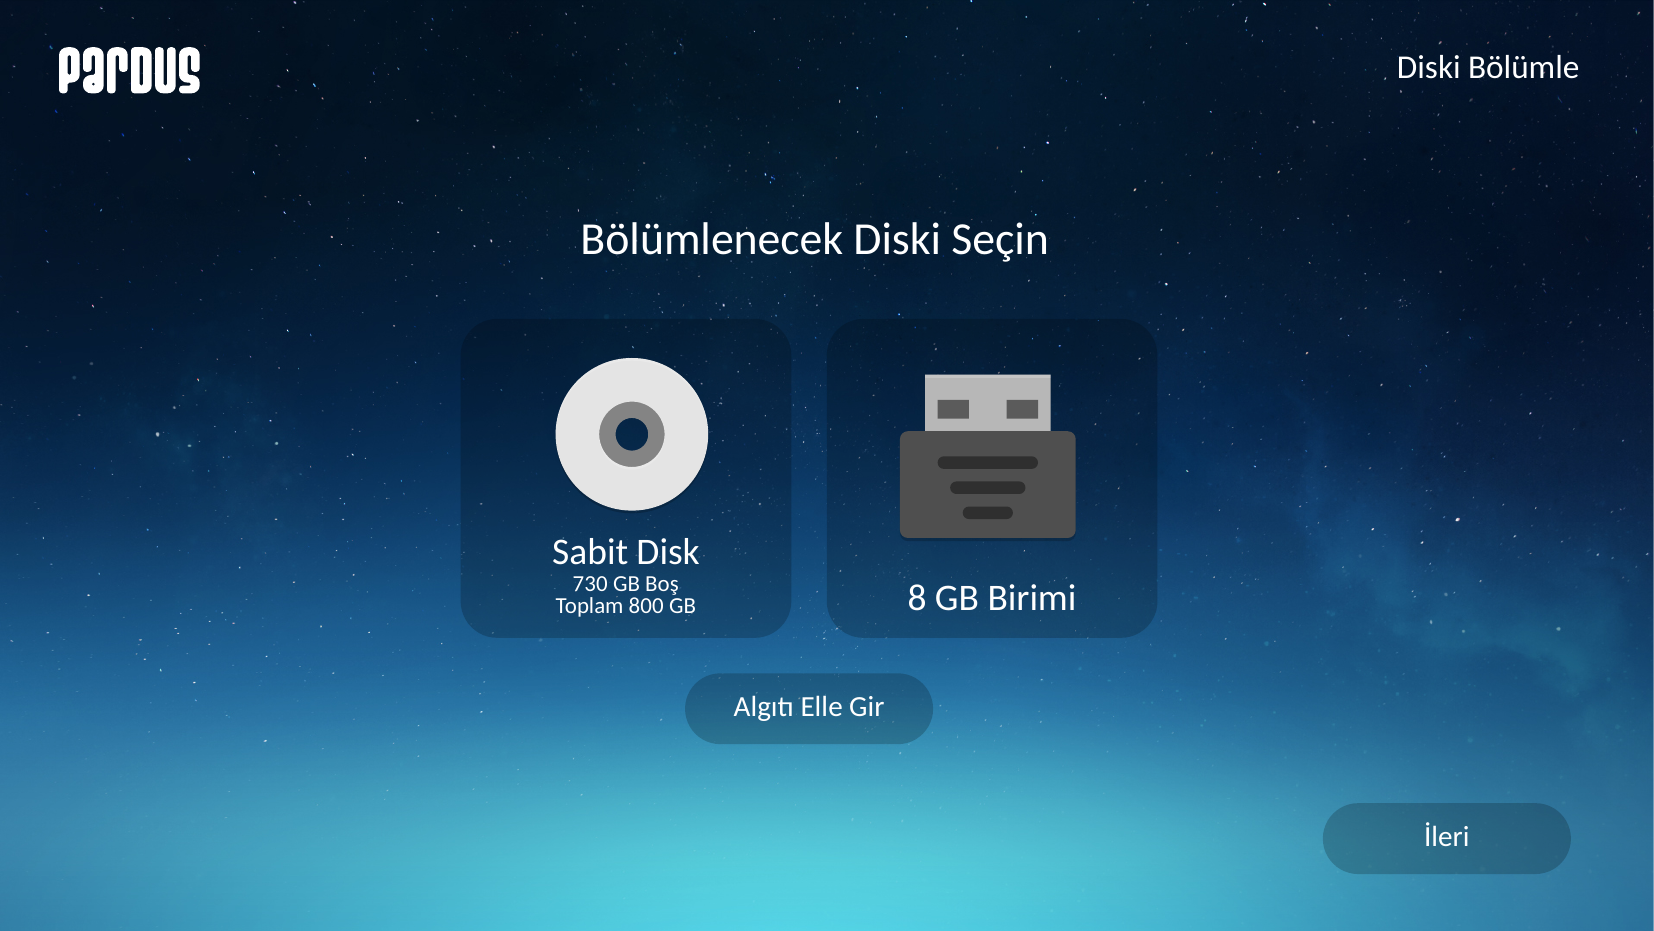

Diski Bölümle
Bölümlenecek Diski Seçin
Sabit Disk
730 GB Boş
Toplam 800 GB
8 GB Birimi
Algıtı Elle Gir
İleri